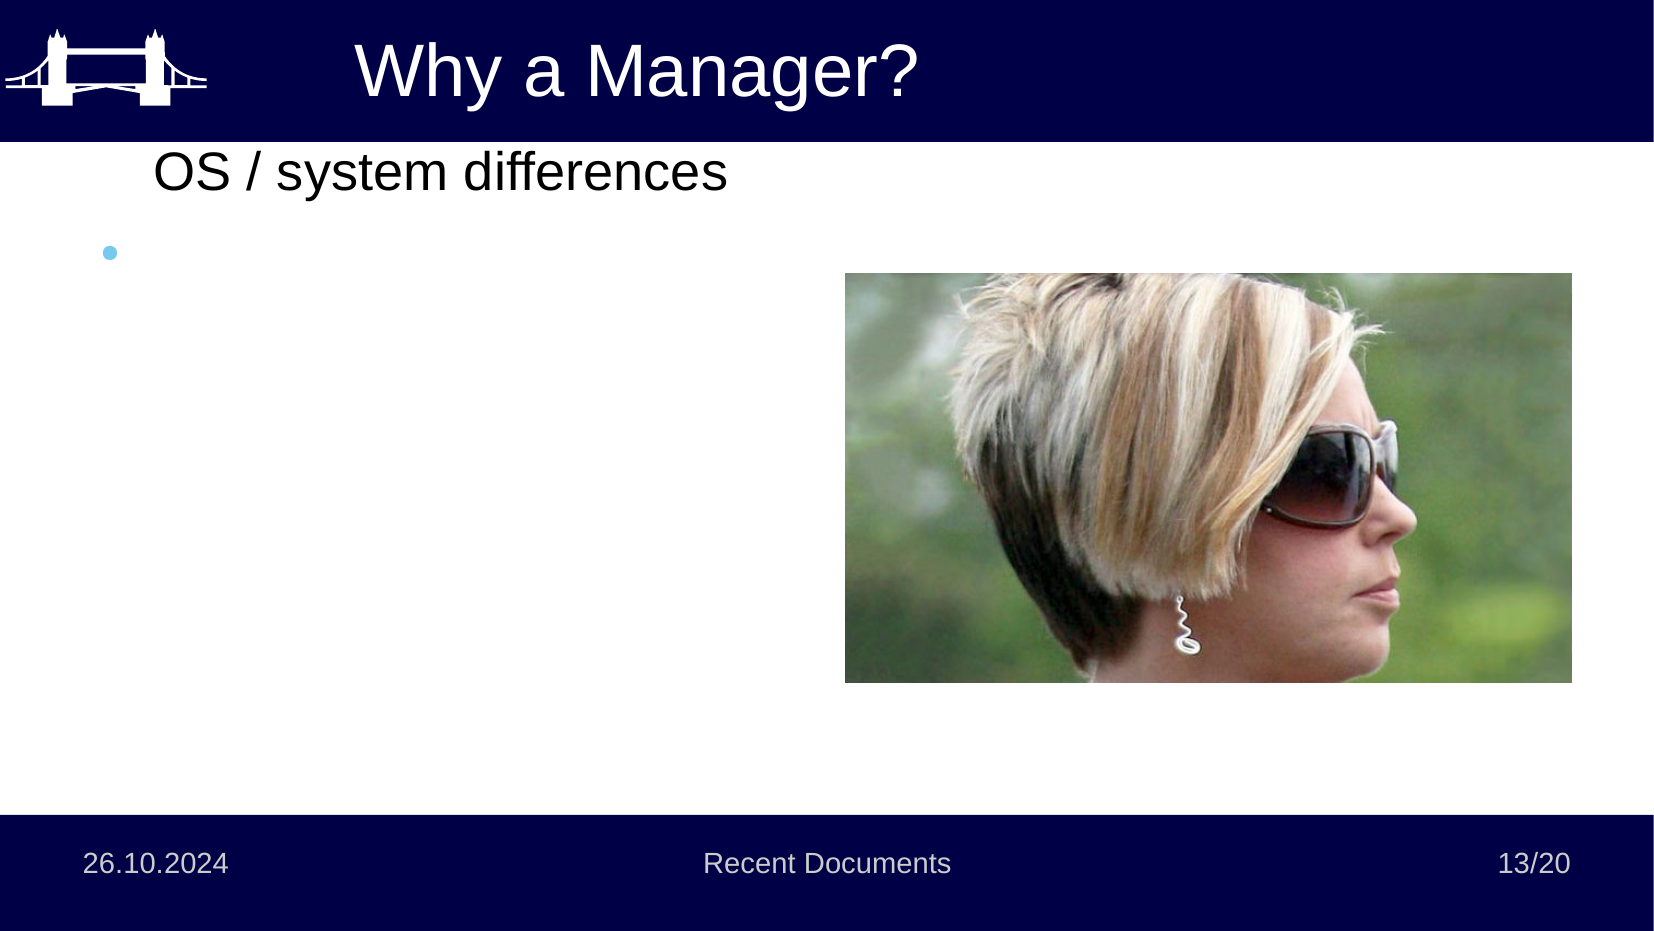

# Why a Manager?
OS / system differences
08. März 2019
13